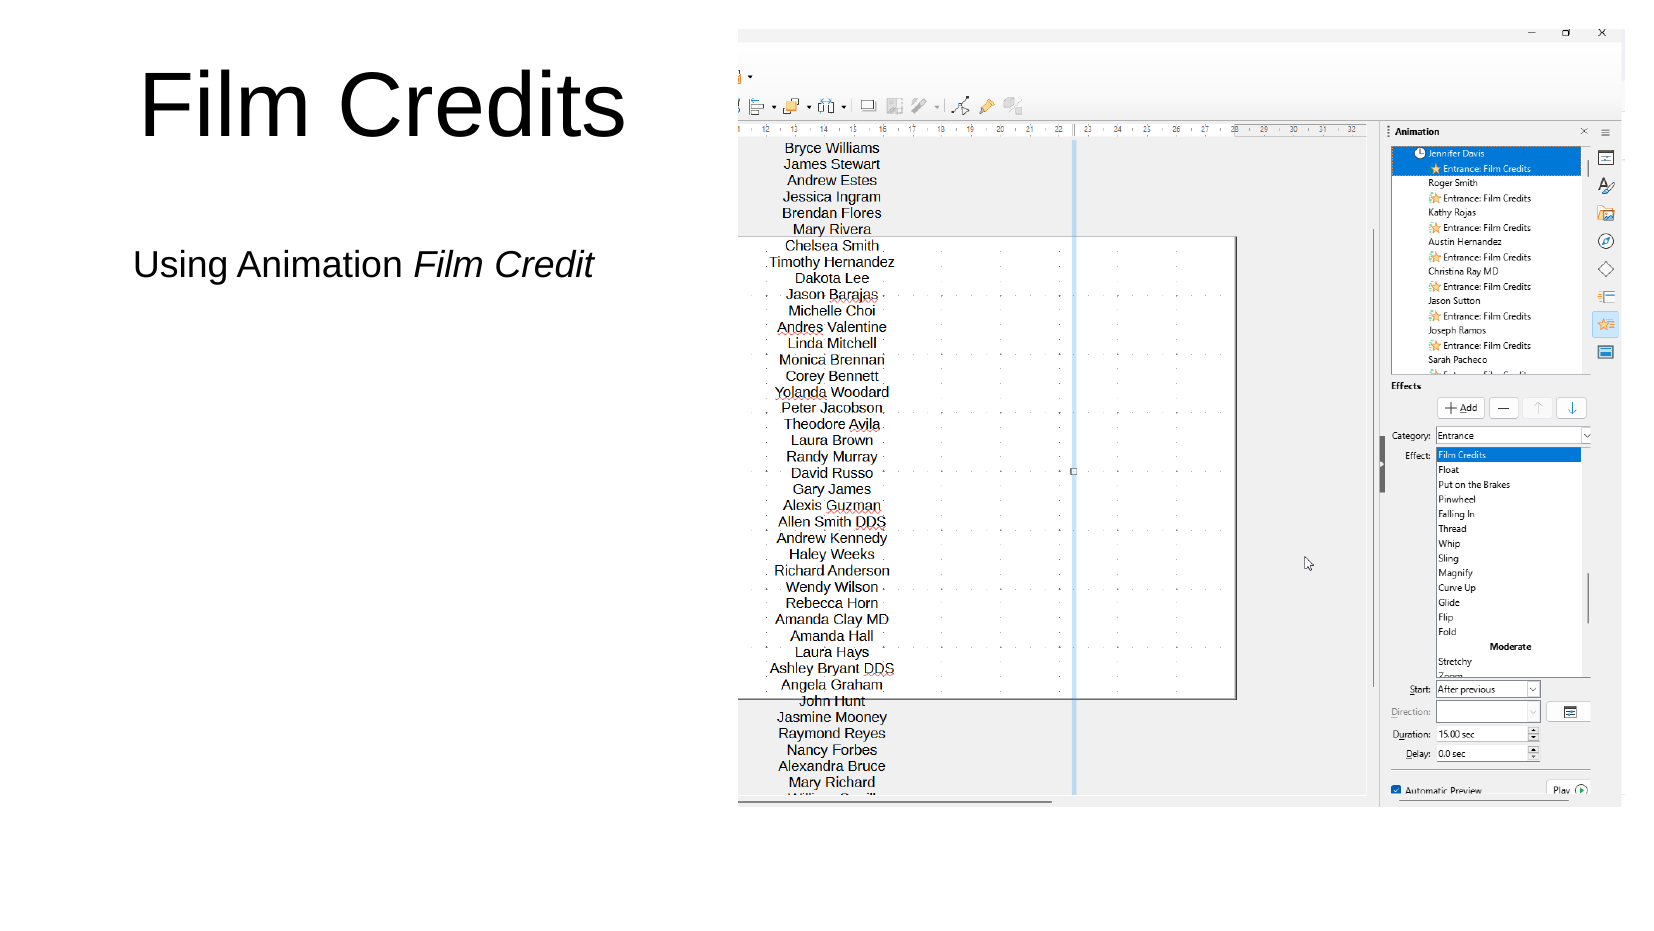

# Film Credits
Using Animation Film Credit